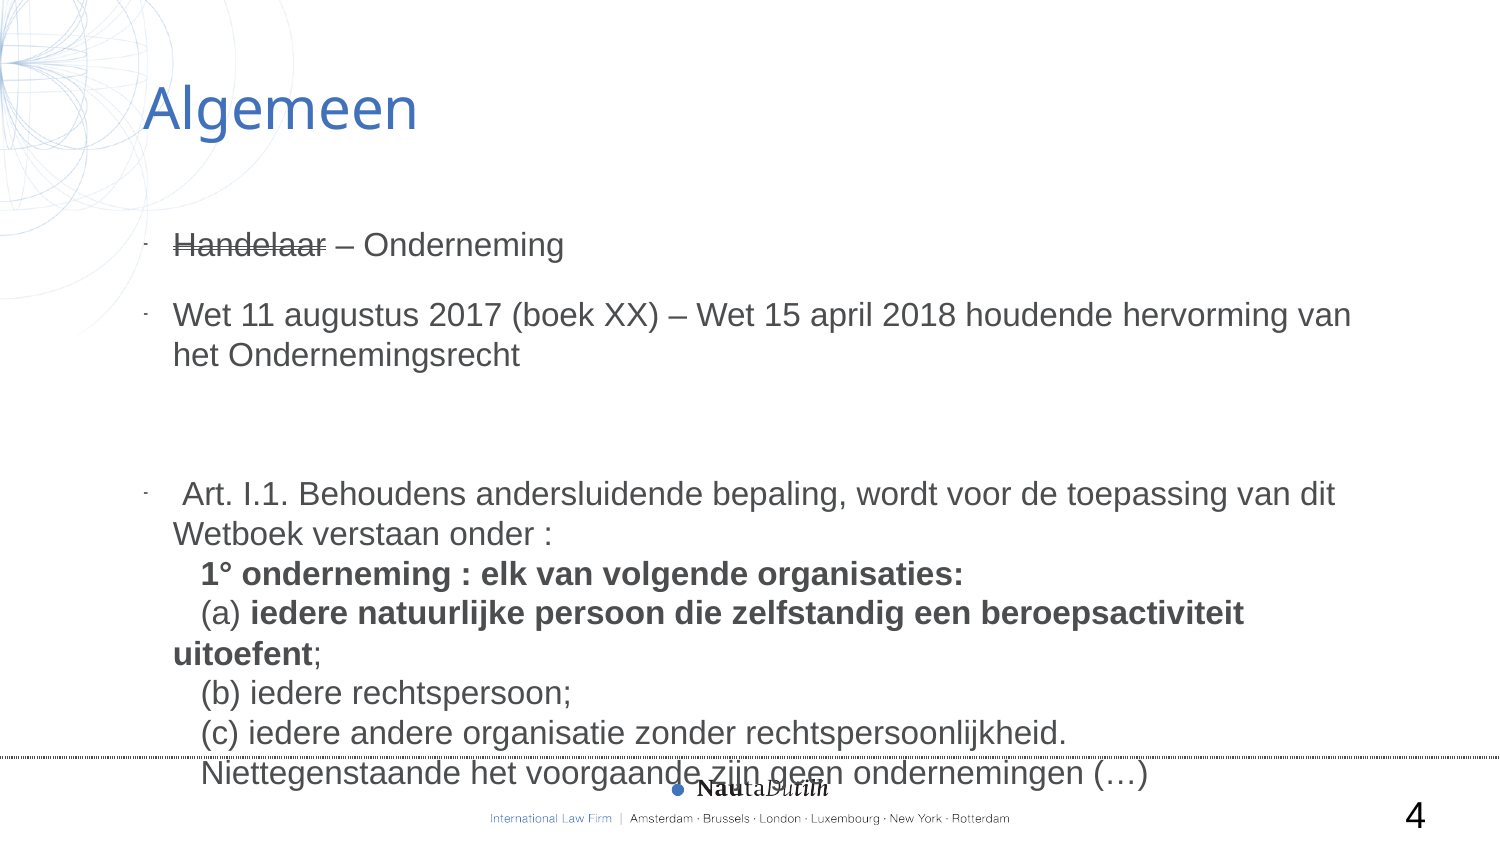

# Algemeen
Handelaar – Onderneming
Wet 11 augustus 2017 (boek XX) – Wet 15 april 2018 houdende hervorming van het Ondernemingsrecht
 Art. I.1. Behoudens andersluidende bepaling, wordt voor de toepassing van dit Wetboek verstaan onder :
   1° onderneming : elk van volgende organisaties:
   (a) iedere natuurlijke persoon die zelfstandig een beroepsactiviteit uitoefent;
   (b) iedere rechtspersoon;
   (c) iedere andere organisatie zonder rechtspersoonlijkheid.
   Niettegenstaande het voorgaande zijn geen ondernemingen (…)
Belang kwalificatie bestuurder als onderneming